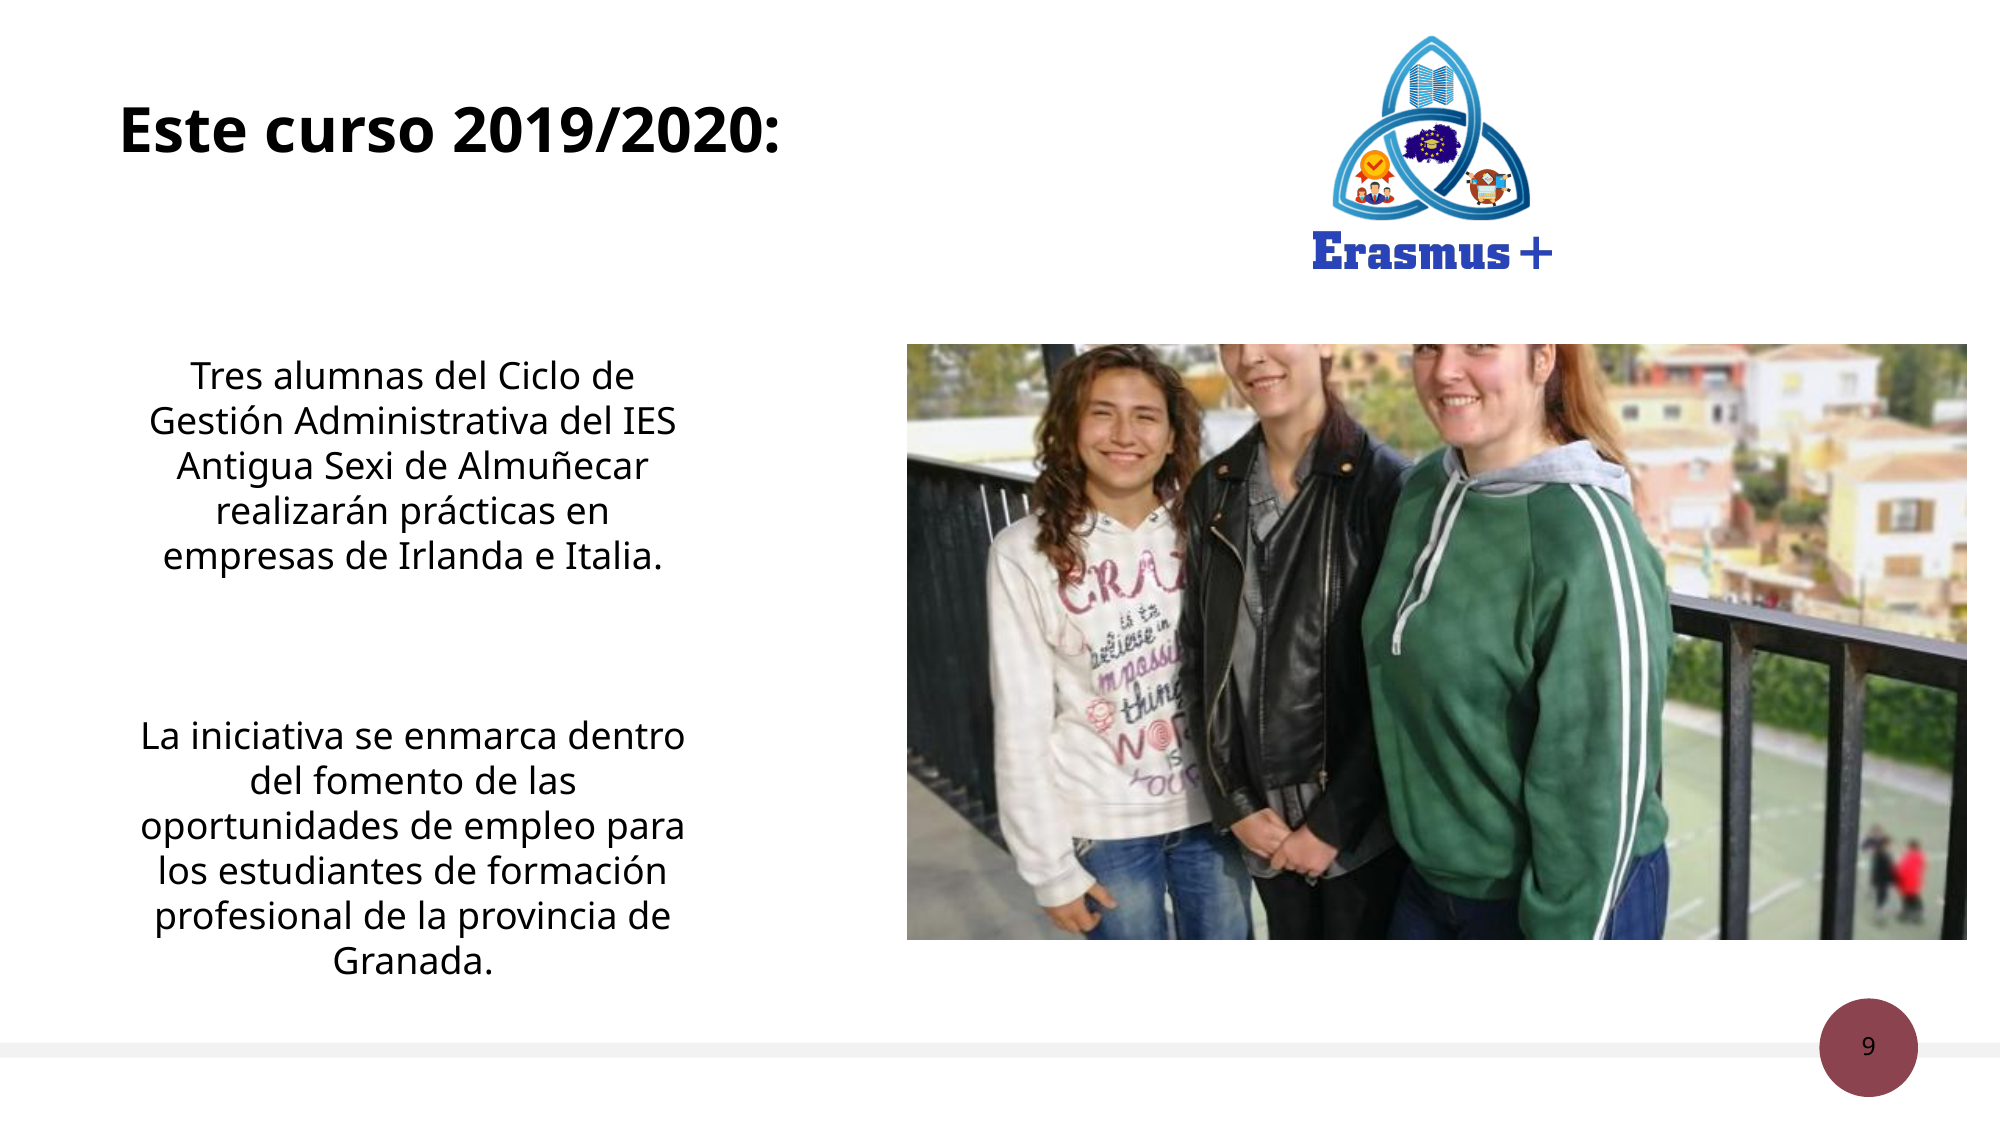

# Este curso 2019/2020:
Tres alumnas del Ciclo de Gestión Administrativa del IES Antigua Sexi de Almuñecar realizarán prácticas en empresas de Irlanda e Italia.
La iniciativa se enmarca dentro del fomento de las oportunidades de empleo para los estudiantes de formación profesional de la provincia de Granada.